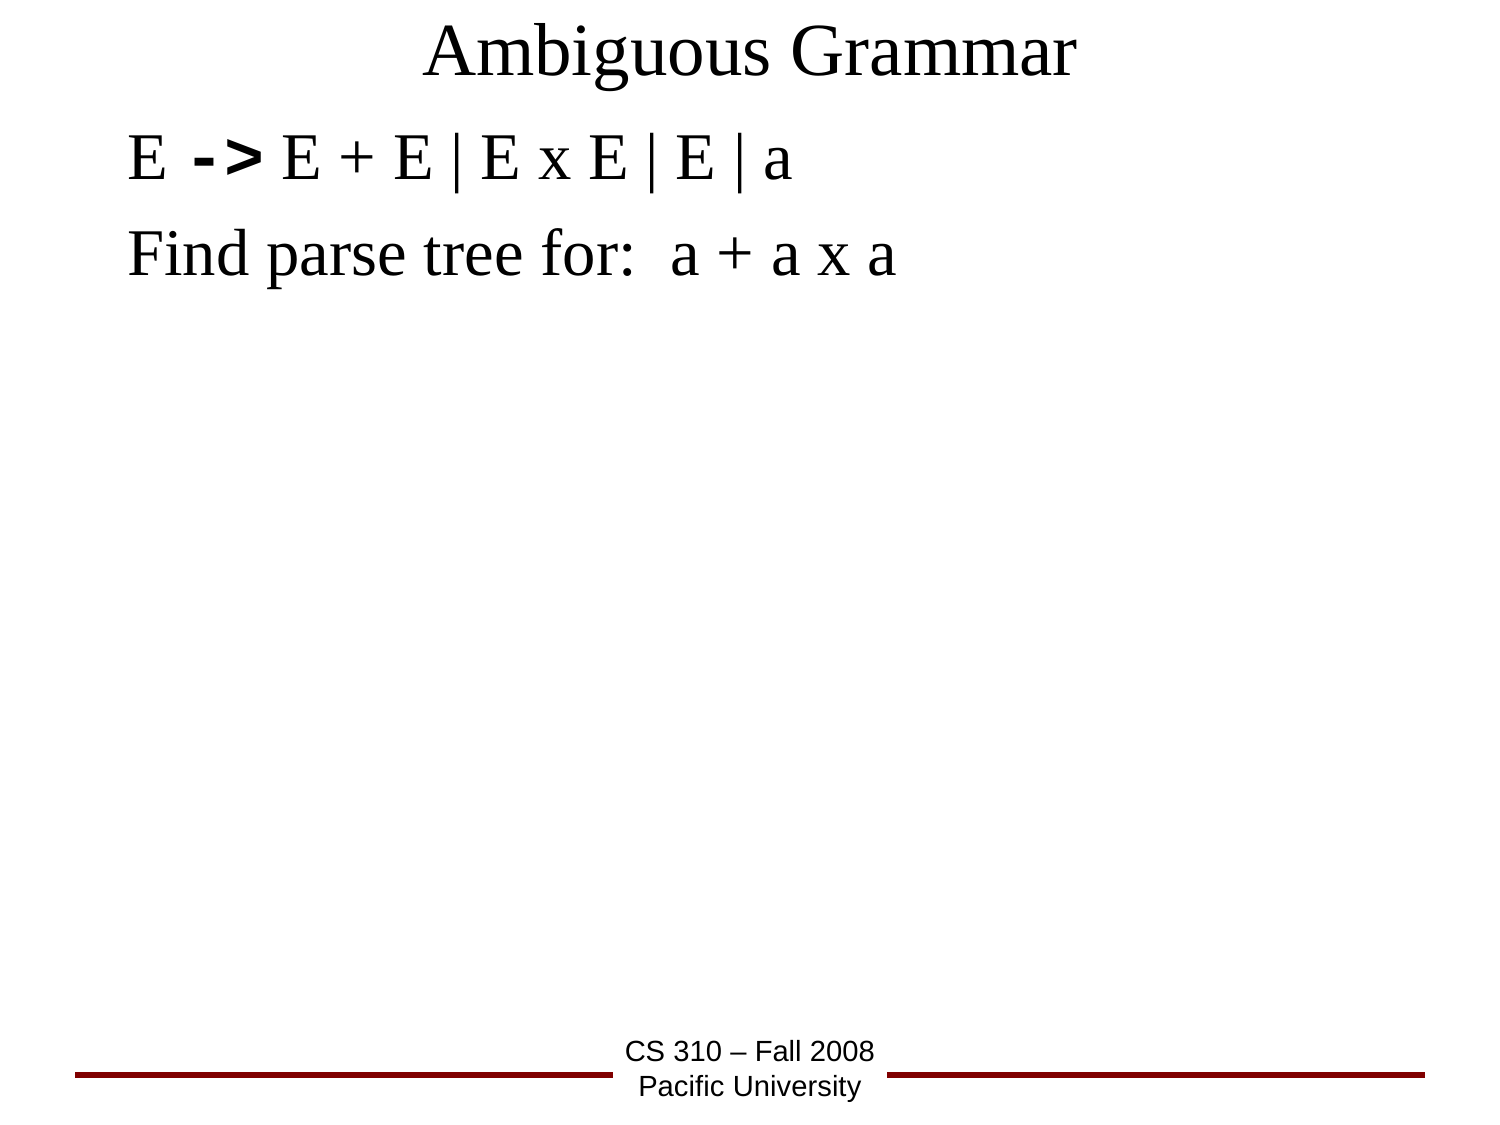

# Ambiguous Grammar
E -> E + E | E x E | E | a
Find parse tree for: a + a x a